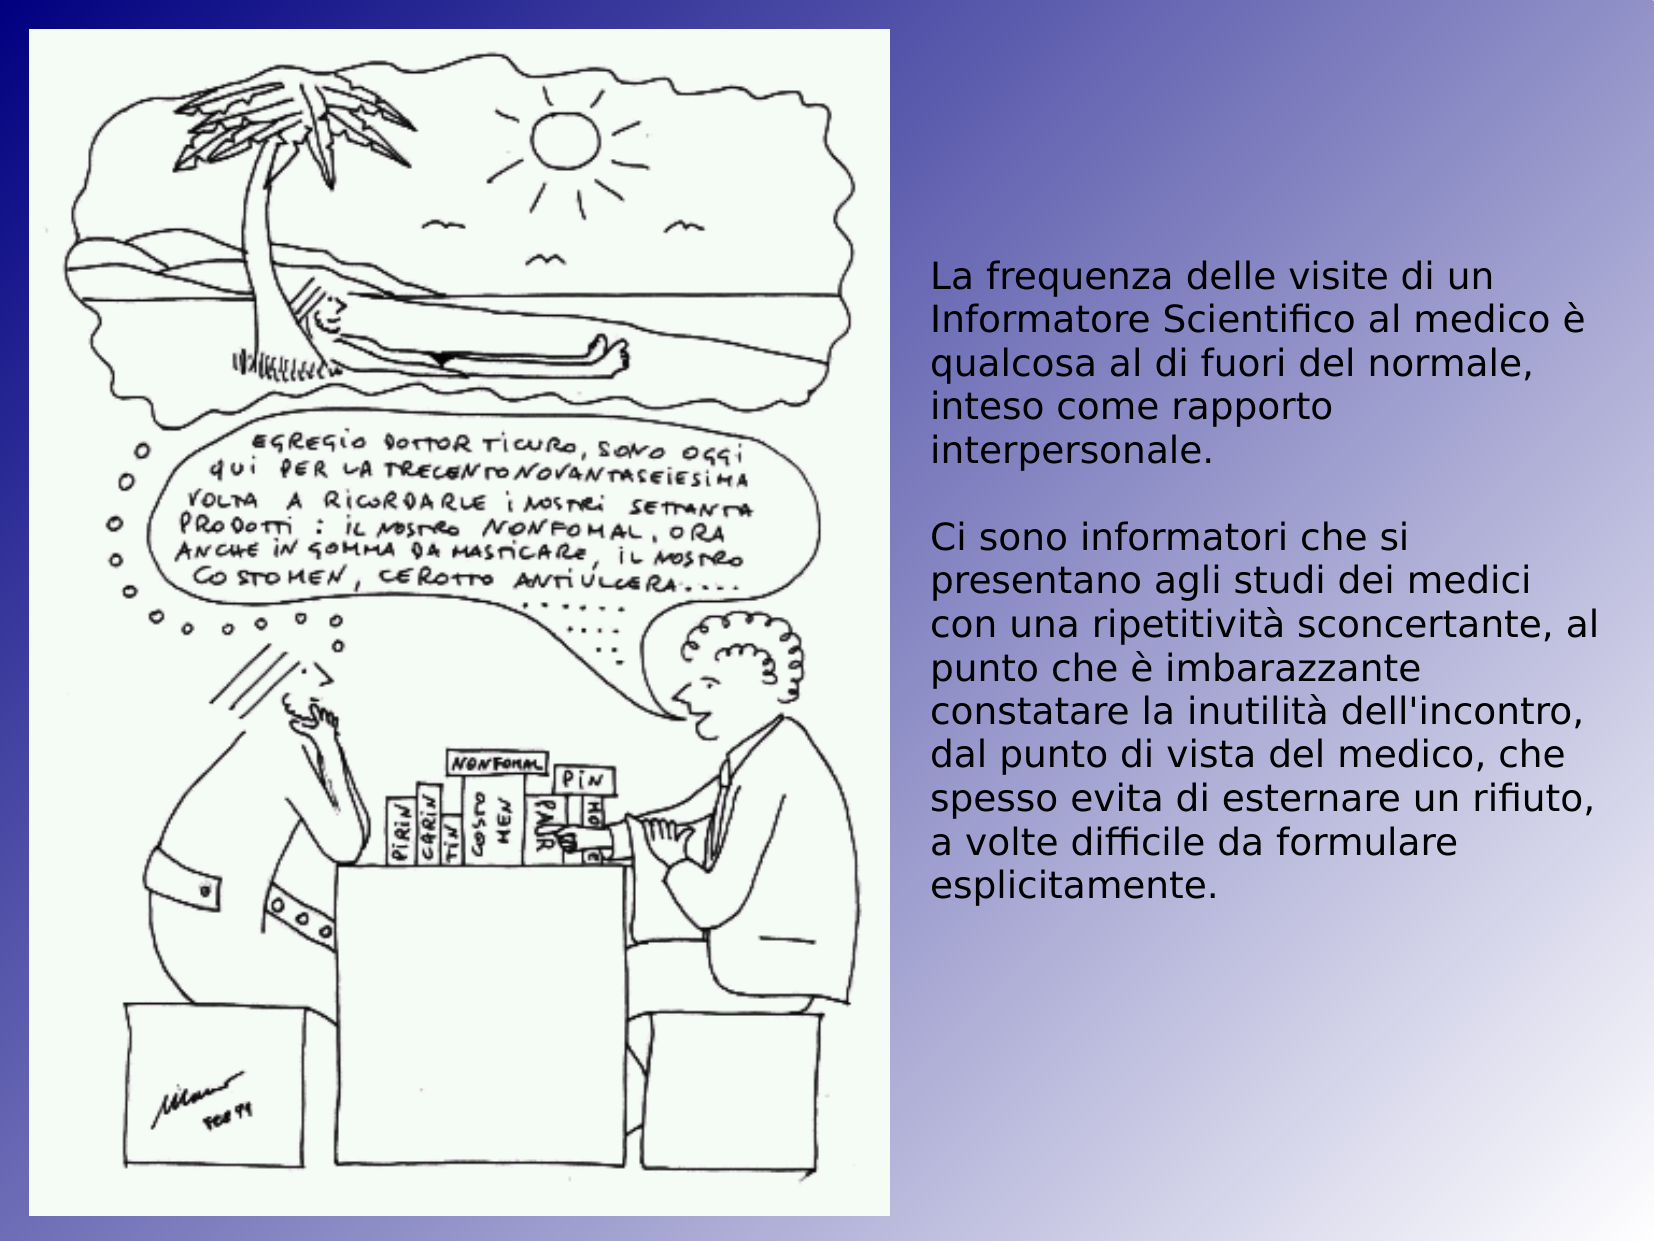

La frequenza delle visite di un Informatore Scientifico al medico è qualcosa al di fuori del normale, inteso come rapporto interpersonale.
Ci sono informatori che si presentano agli studi dei medici con una ripetitività sconcertante, al punto che è imbarazzante constatare la inutilità dell'incontro, dal punto di vista del medico, che spesso evita di esternare un rifiuto, a volte difficile da formulare esplicitamente.